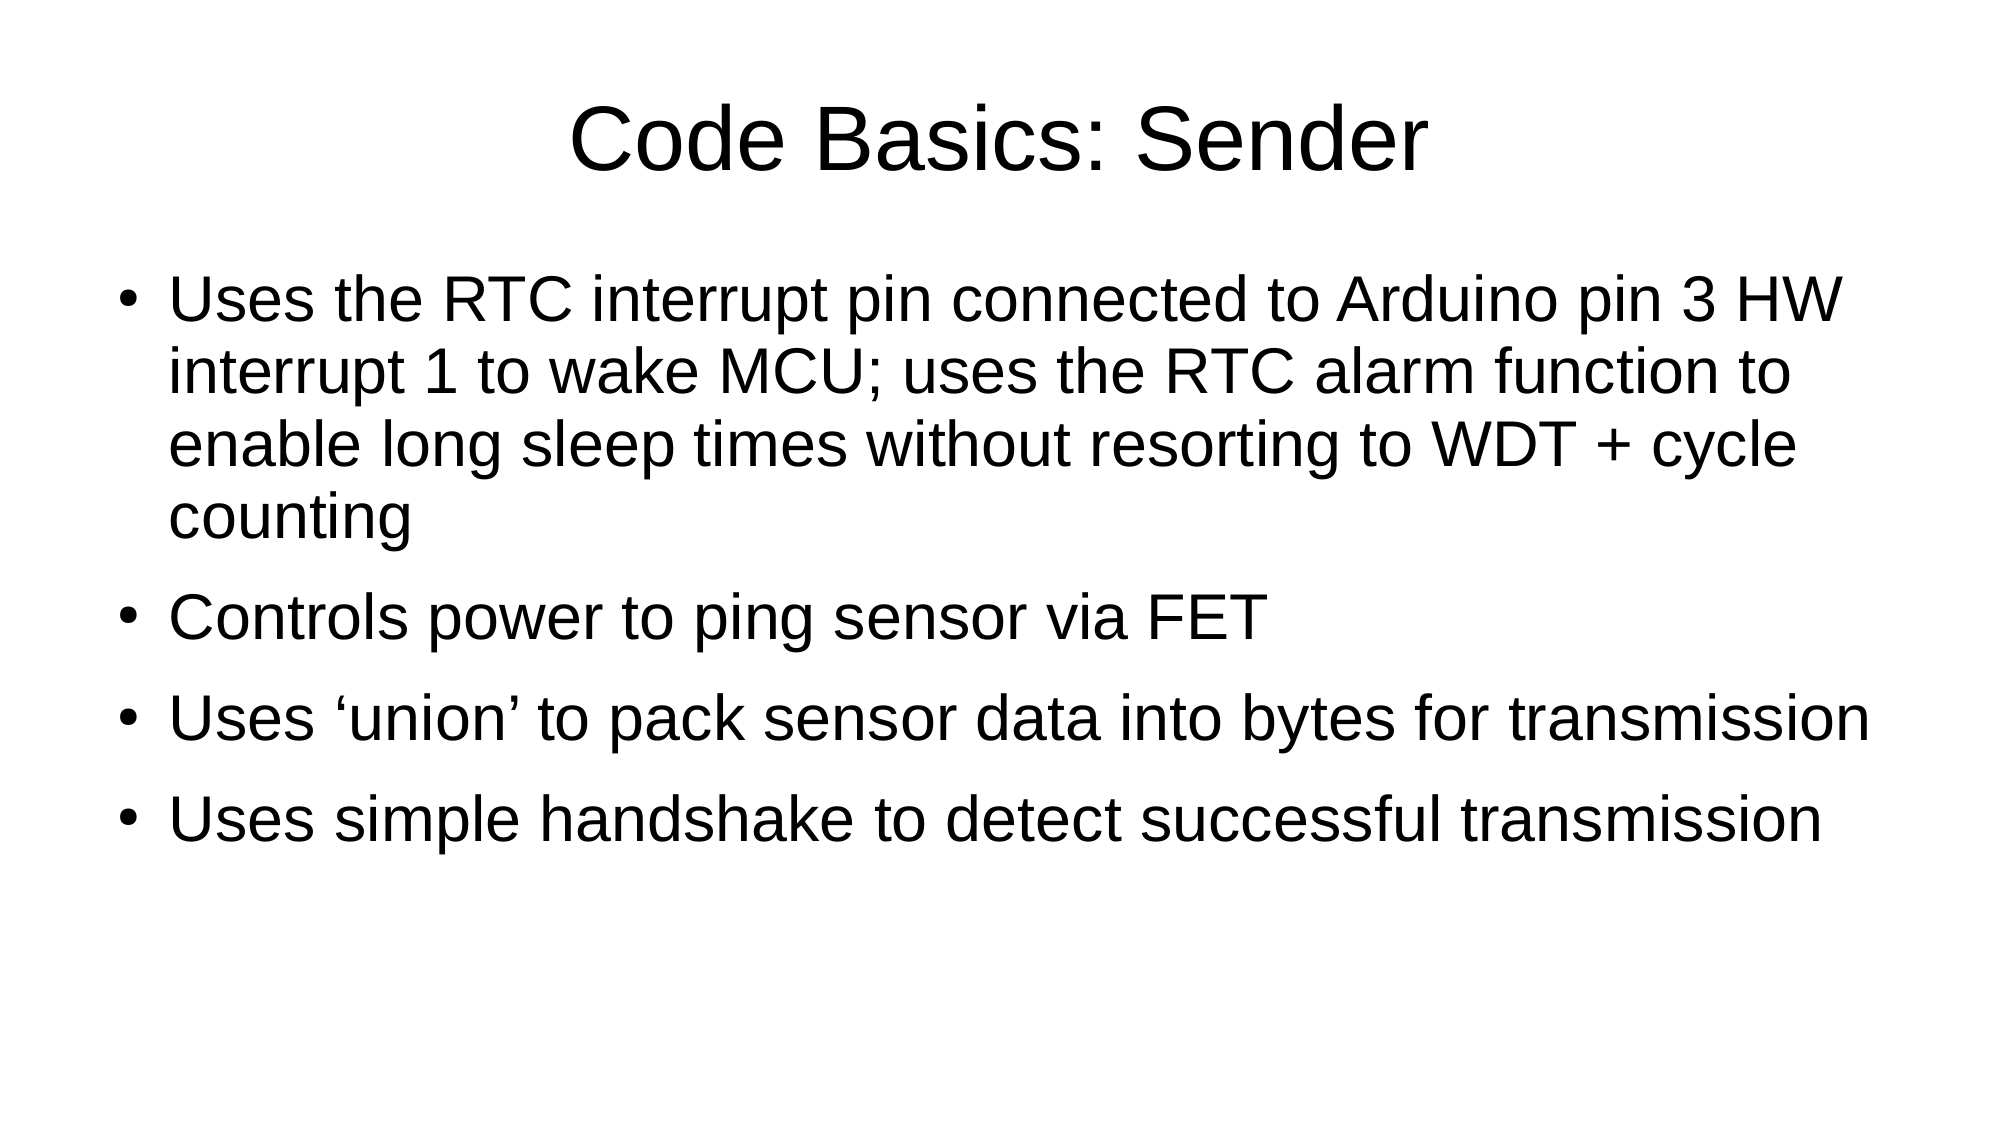

# Code Basics: Sender
Uses the RTC interrupt pin connected to Arduino pin 3 HW interrupt 1 to wake MCU; uses the RTC alarm function to enable long sleep times without resorting to WDT + cycle counting
Controls power to ping sensor via FET
Uses ‘union’ to pack sensor data into bytes for transmission
Uses simple handshake to detect successful transmission